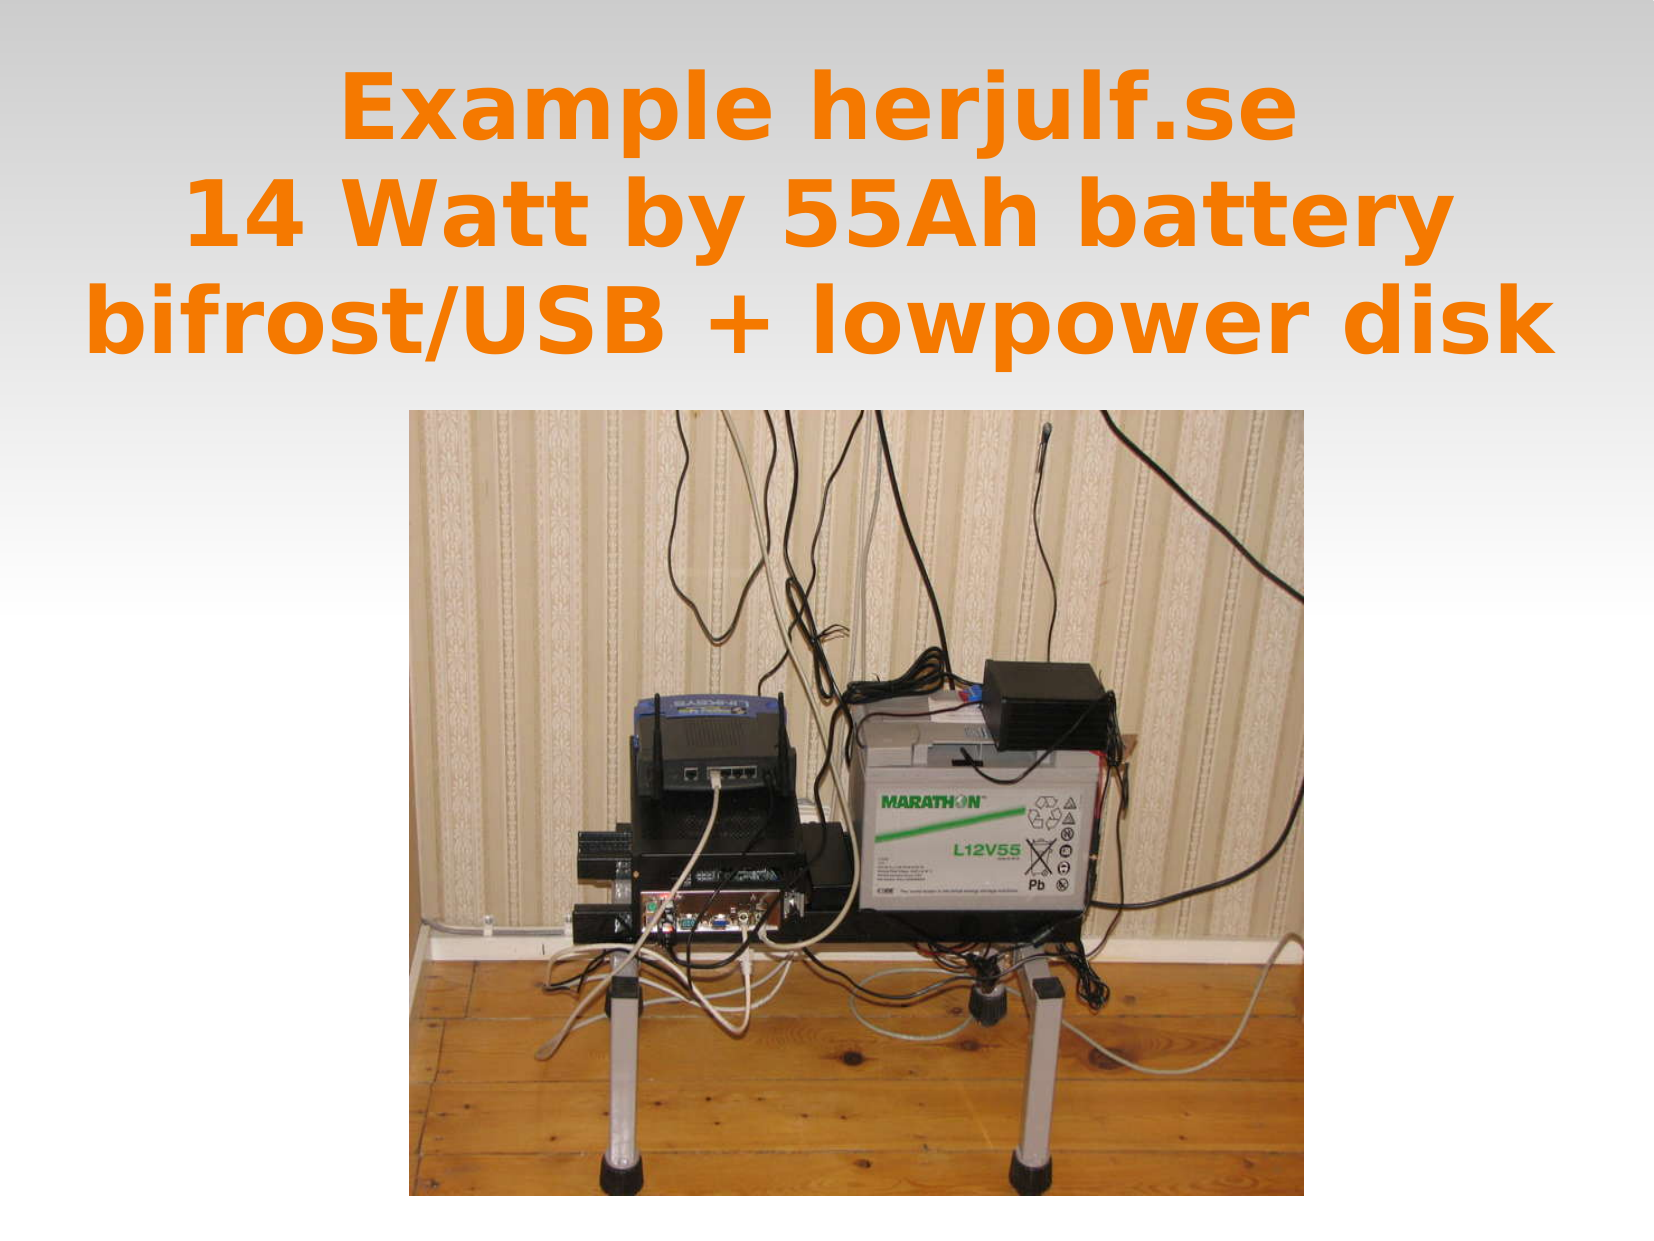

# Example herjulf.se 14 Watt by 55Ah battery bifrost/USB + lowpower disk